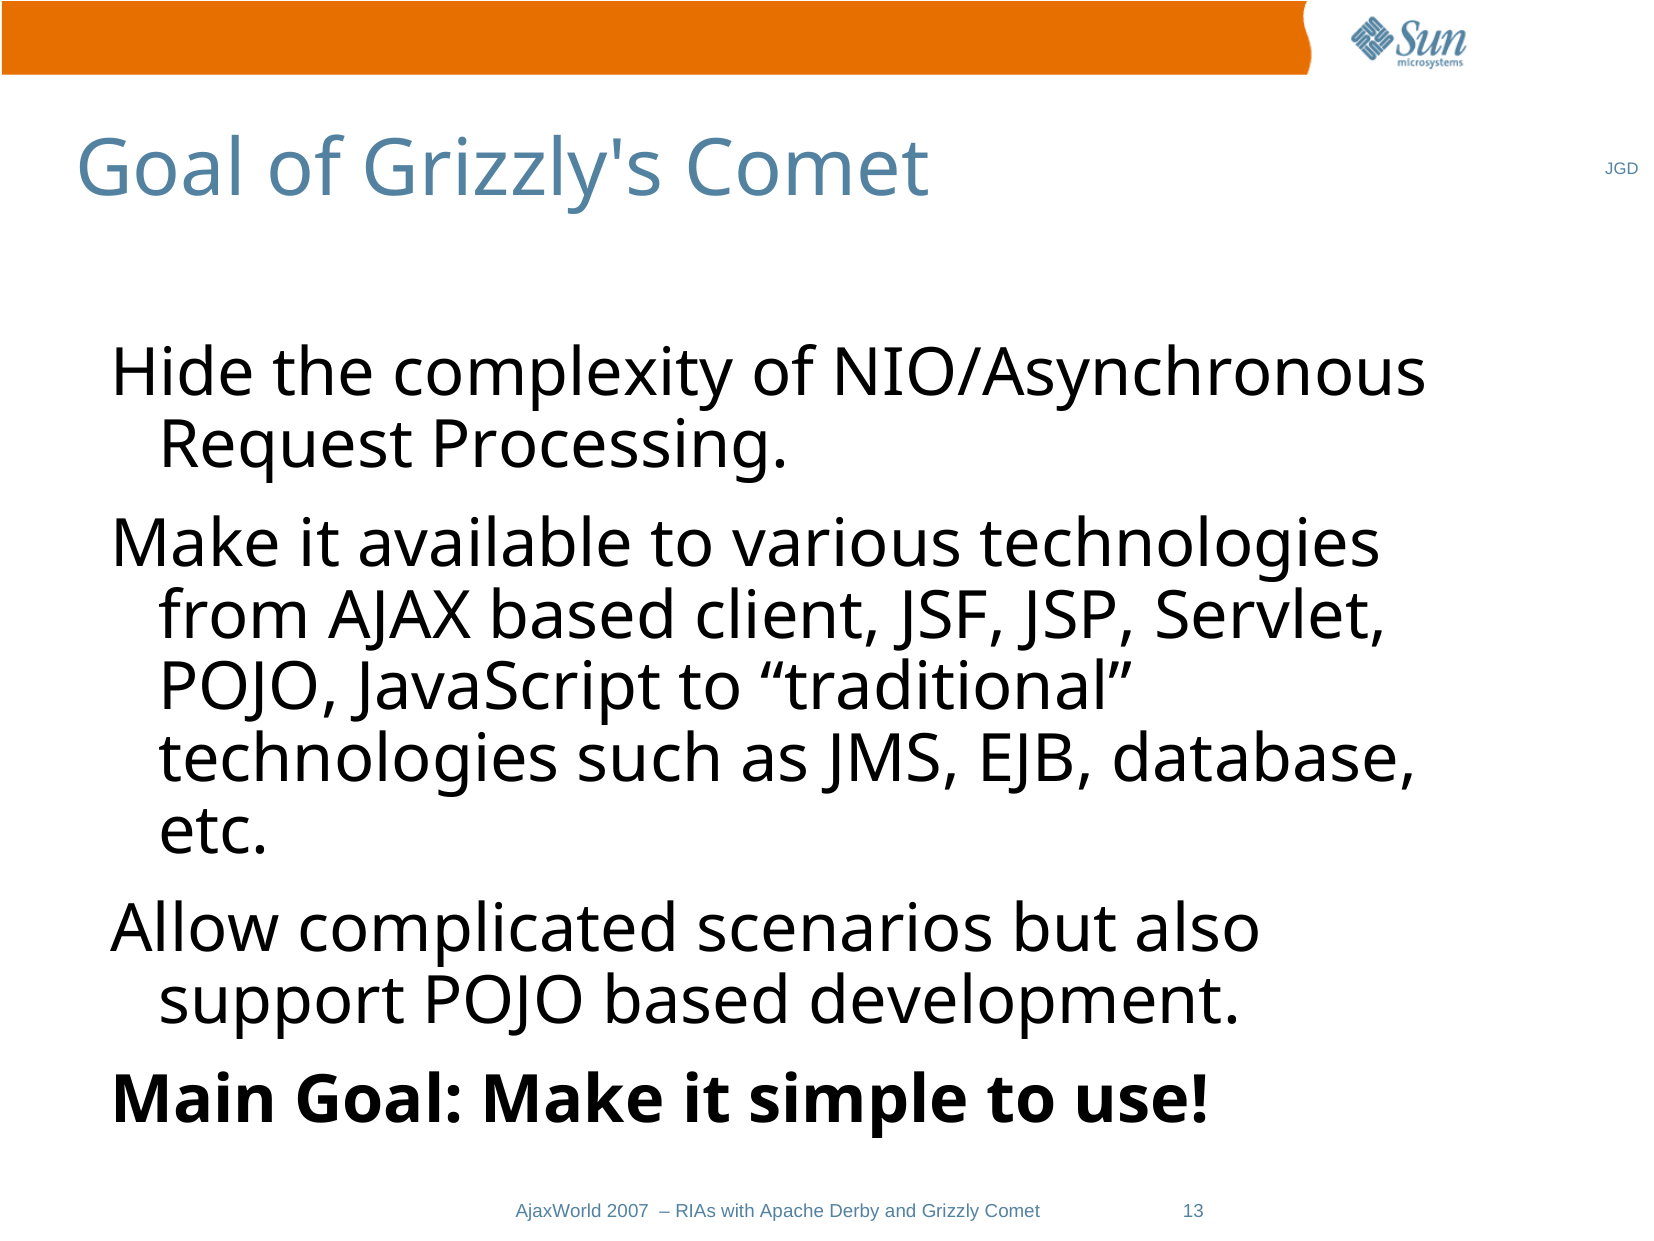

# Goal of Grizzly's Comet
Hide the complexity of NIO/Asynchronous Request Processing.
Make it available to various technologies from AJAX based client, JSF, JSP, Servlet, POJO, JavaScript to “traditional” technologies such as JMS, EJB, database, etc.
Allow complicated scenarios but also support POJO based development.
Main Goal: Make it simple to use!